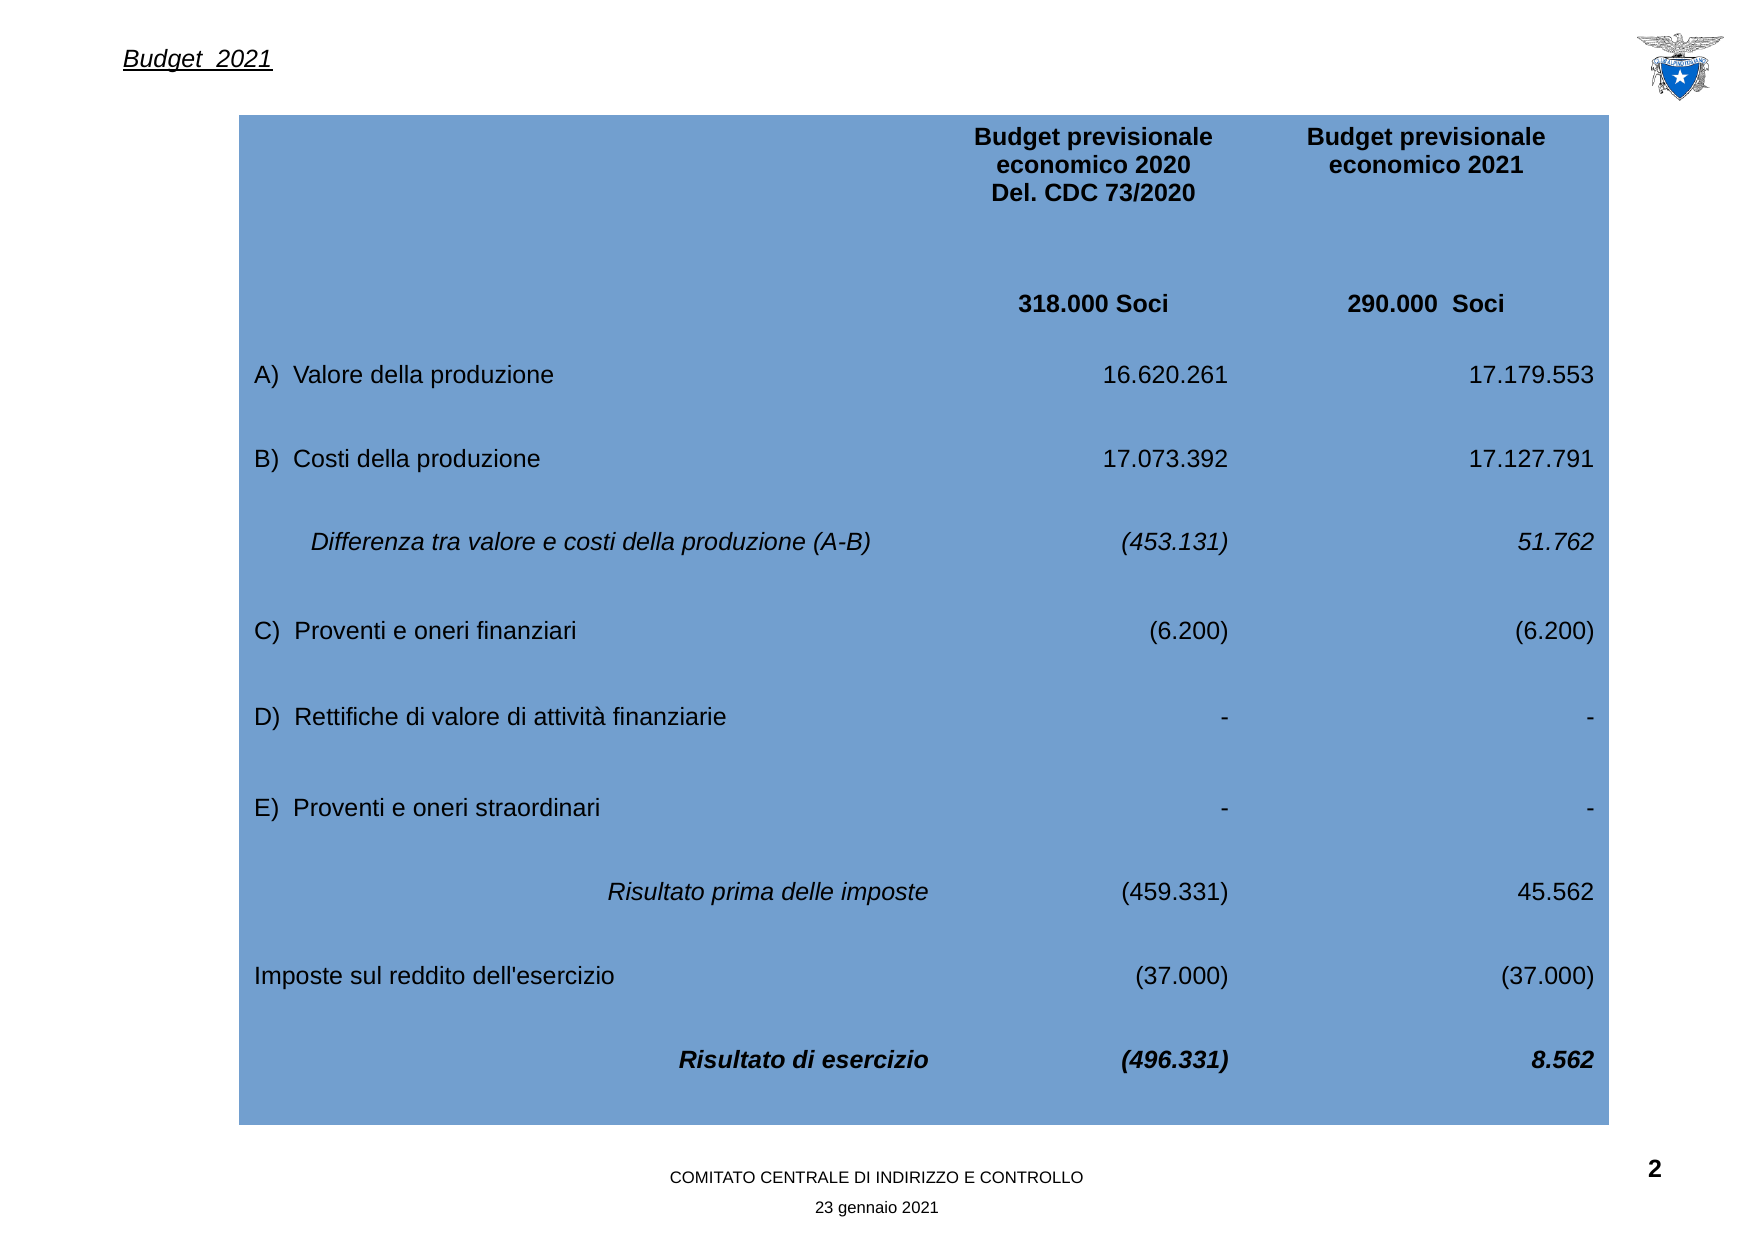

Budget 2021
| | Budget previsionale economico 2020 Del. CDC 73/2020 | Budget previsionale economico 2021 |
| --- | --- | --- |
| | 318.000 Soci | 290.000 Soci |
| A) Valore della produzione | 16.620.261 | 17.179.553 |
| B) Costi della produzione | 17.073.392 | 17.127.791 |
| Differenza tra valore e costi della produzione (A-B) | (453.131) | 51.762 |
| C) Proventi e oneri finanziari | (6.200) | (6.200) |
| D) Rettifiche di valore di attività finanziarie | - | - |
| E) Proventi e oneri straordinari | - | - |
| Risultato prima delle imposte | (459.331) | 45.562 |
| Imposte sul reddito dell'esercizio | (37.000) | (37.000) |
| Risultato di esercizio | (496.331) | 8.562 |
2
COMITATO CENTRALE DI INDIRIZZO E CONTROLLO
23 gennaio 2021